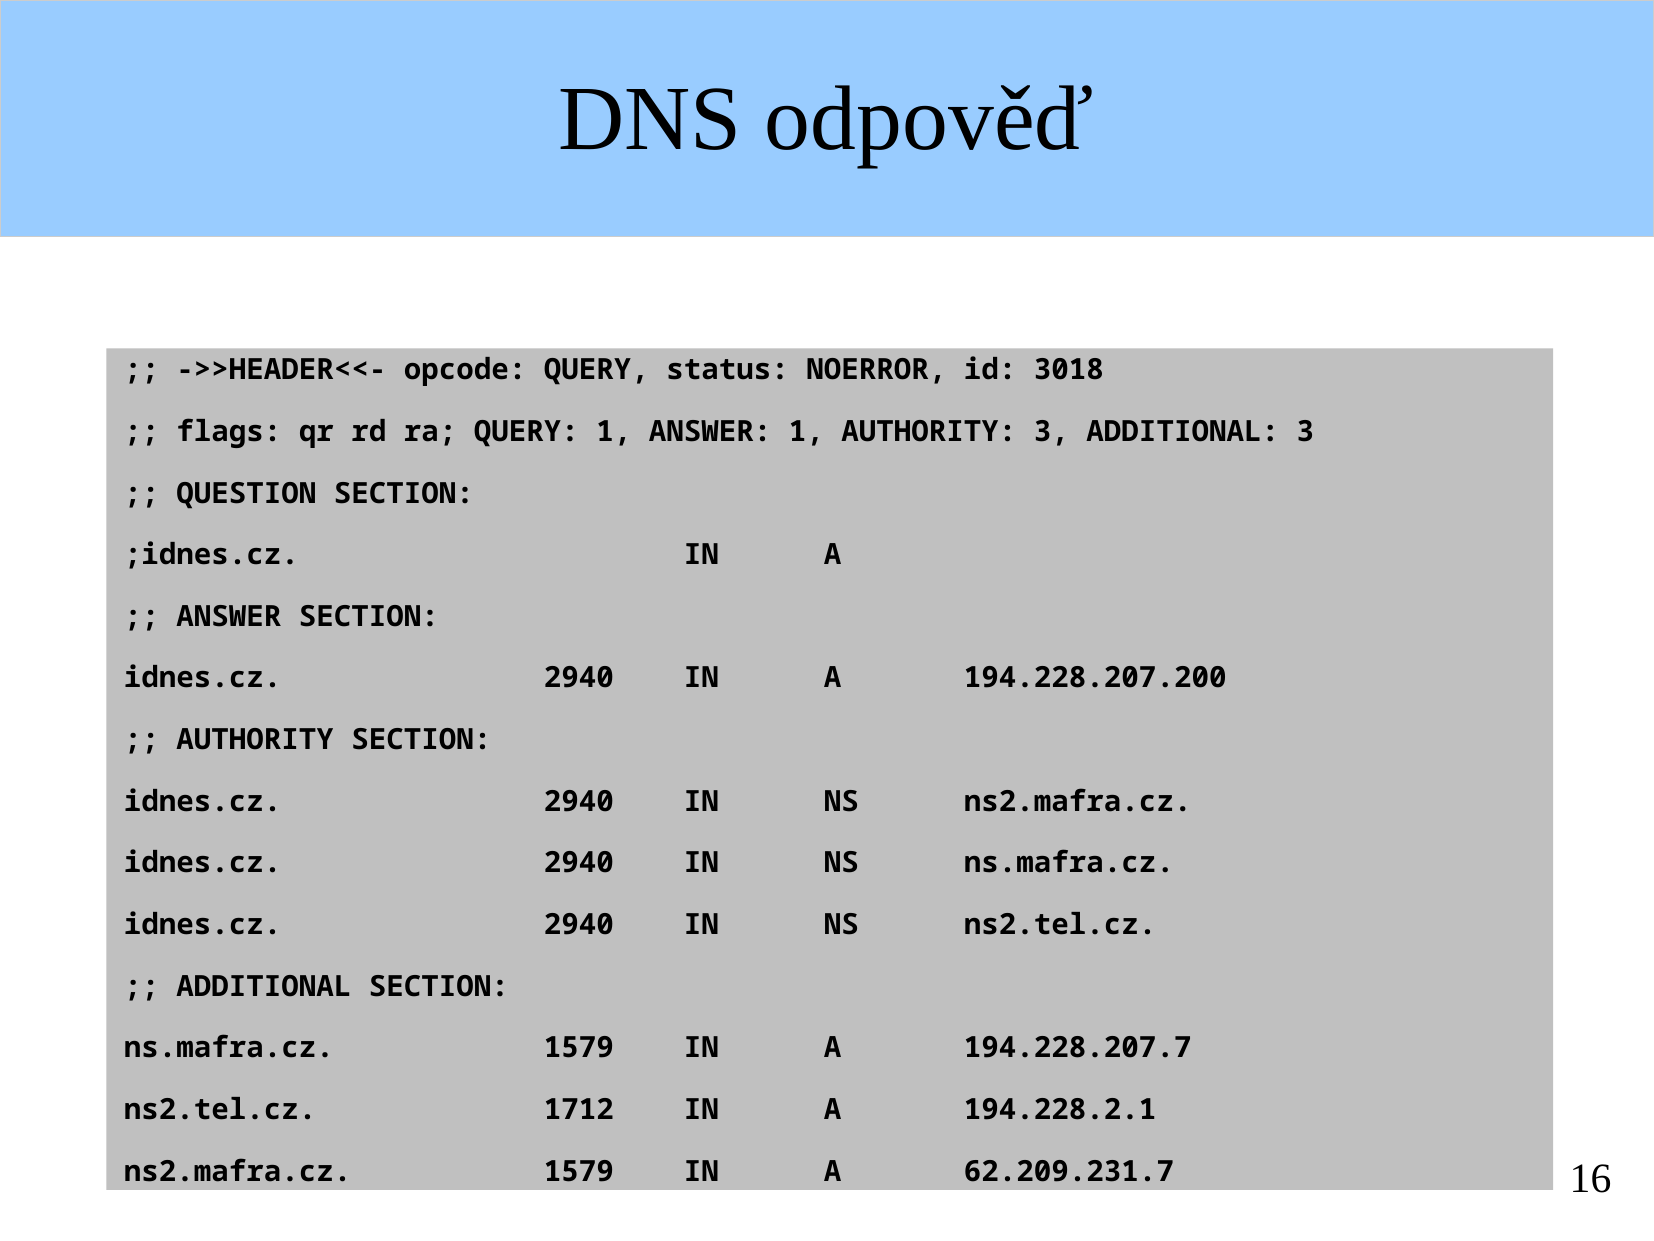

# DNS odpověď
 ;; ->>HEADER<<- opcode: QUERY, status: NOERROR, id: 3018
 ;; flags: qr rd ra; QUERY: 1, ANSWER: 1, AUTHORITY: 3, ADDITIONAL: 3
 ;; QUESTION SECTION:
 ;idnes.cz. IN A
 ;; ANSWER SECTION:
 idnes.cz. 2940 IN A 194.228.207.200
 ;; AUTHORITY SECTION:
 idnes.cz. 2940 IN NS ns2.mafra.cz.
 idnes.cz. 2940 IN NS ns.mafra.cz.
 idnes.cz. 2940 IN NS ns2.tel.cz.
 ;; ADDITIONAL SECTION:
 ns.mafra.cz. 1579 IN A 194.228.207.7
 ns2.tel.cz. 1712 IN A 194.228.2.1
 ns2.mafra.cz. 1579 IN A 62.209.231.7